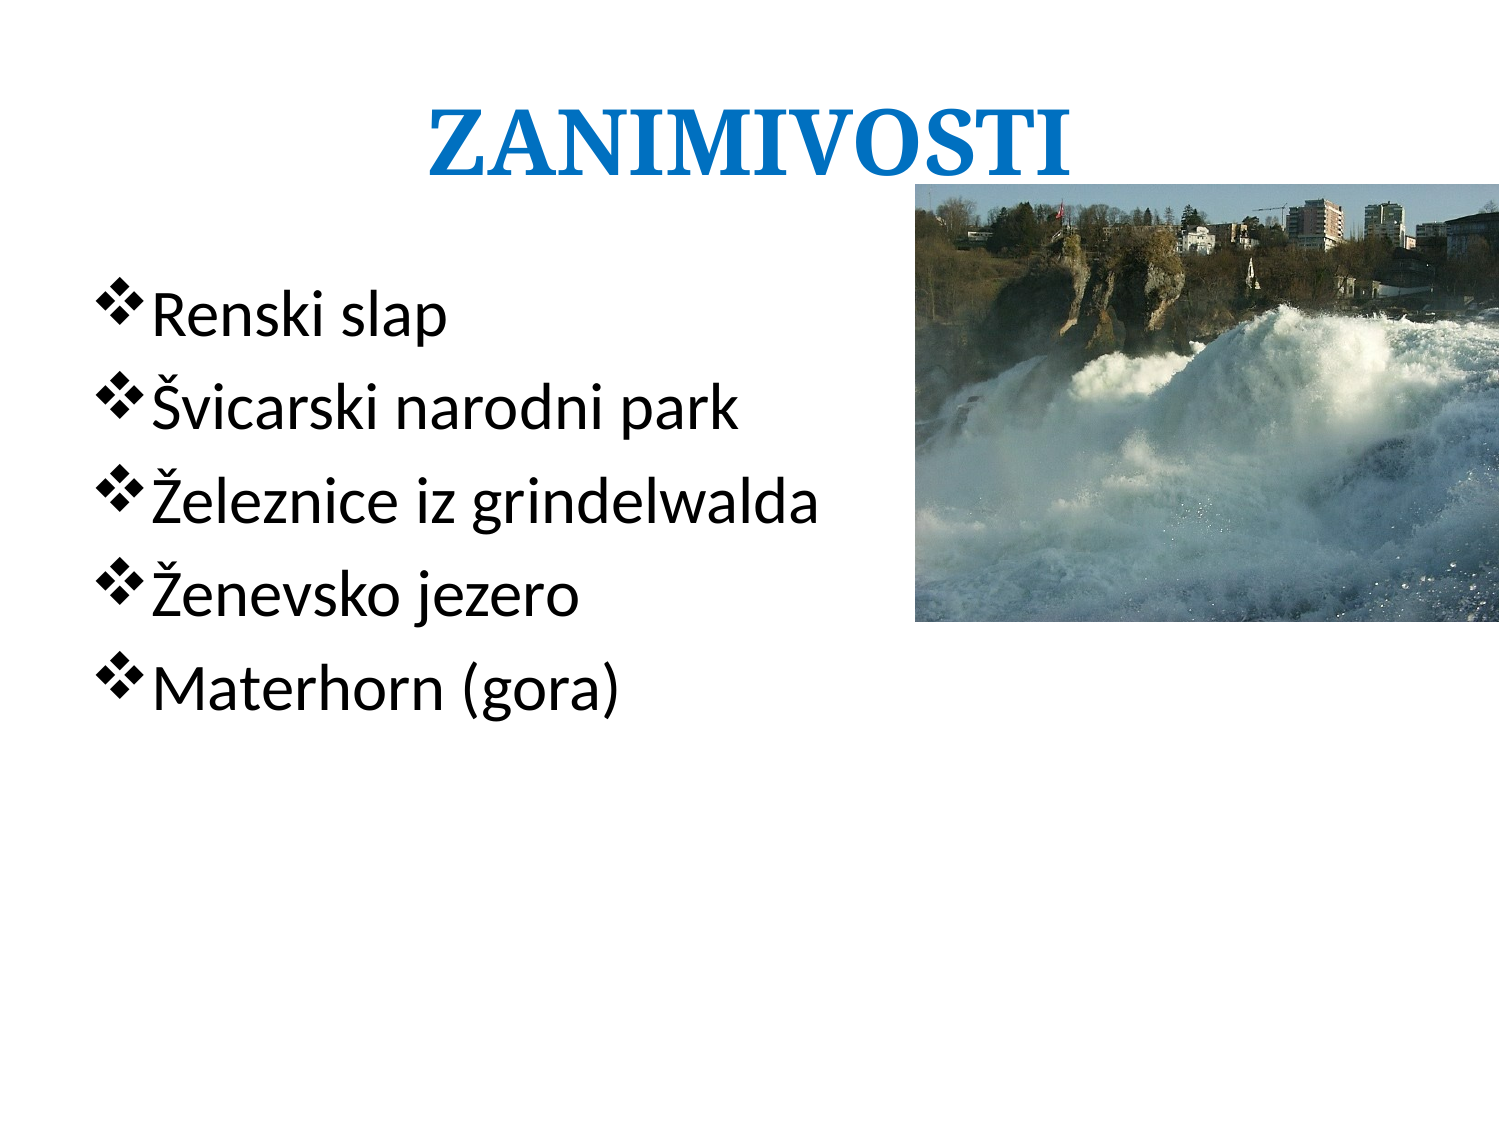

# ZANIMIVOSTI
Renski slap
Švicarski narodni park
Železnice iz grindelwalda
Ženevsko jezero
Materhorn (gora)